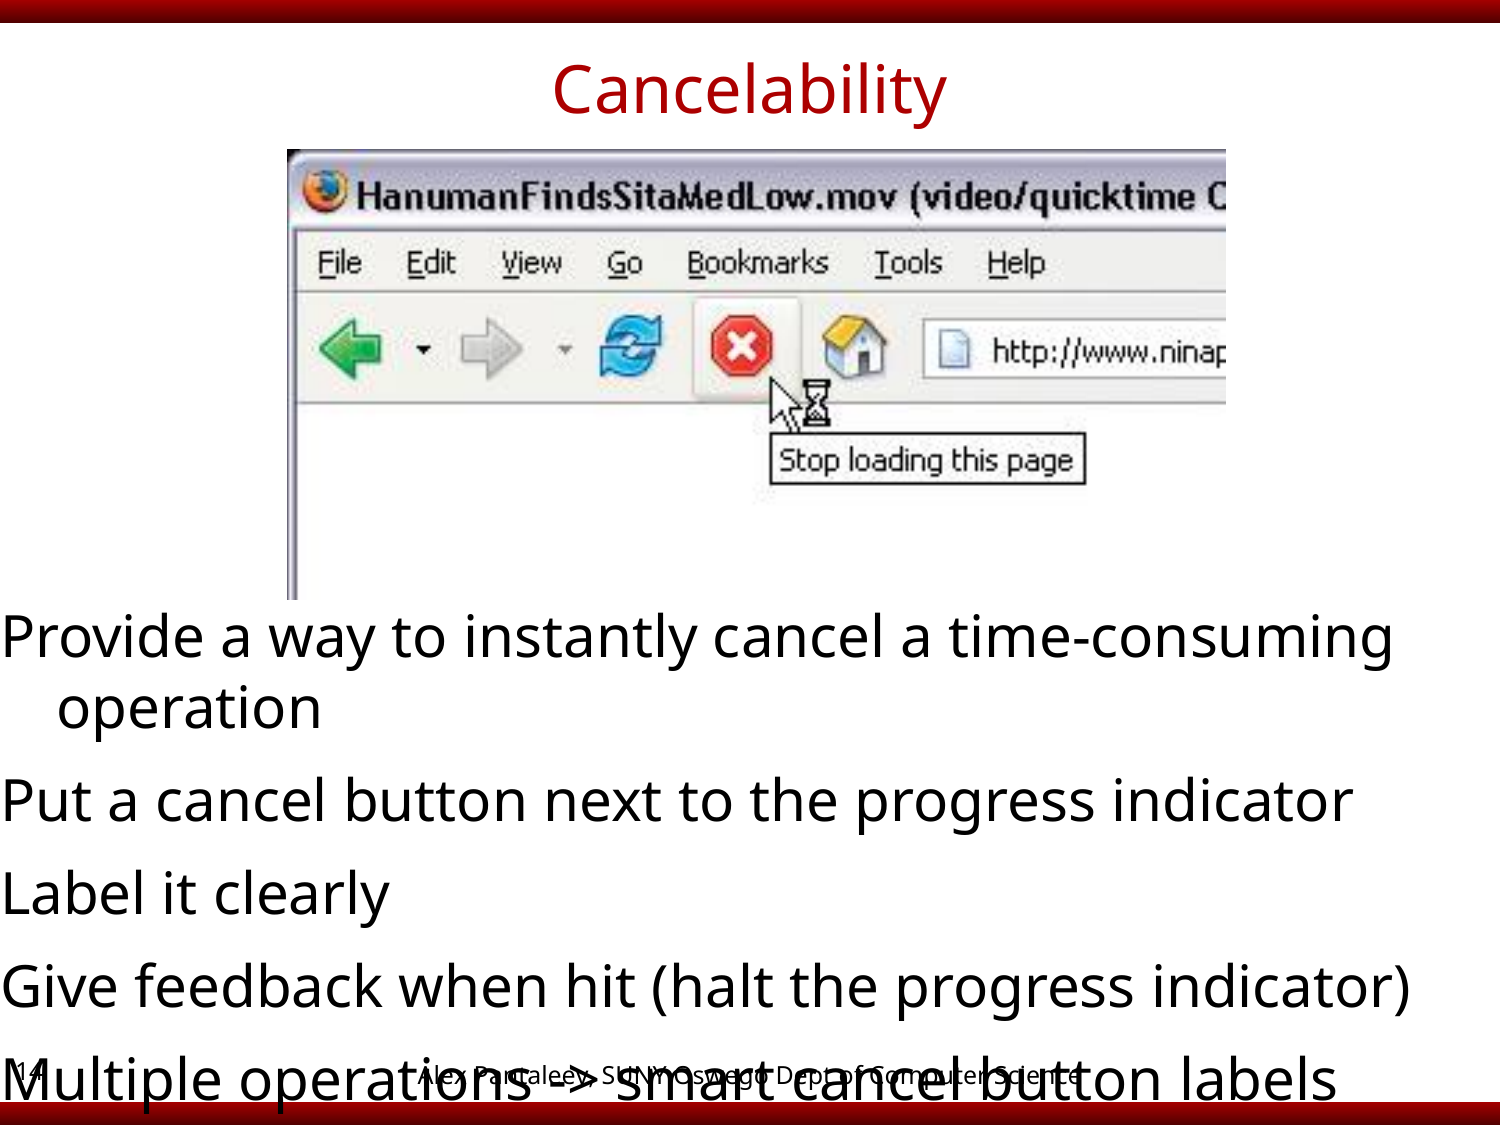

# Cancelability
Provide a way to instantly cancel a time-consuming operation
Put a cancel button next to the progress indicator
Label it clearly
Give feedback when hit (halt the progress indicator)
Multiple operations -> smart cancel button labels
14